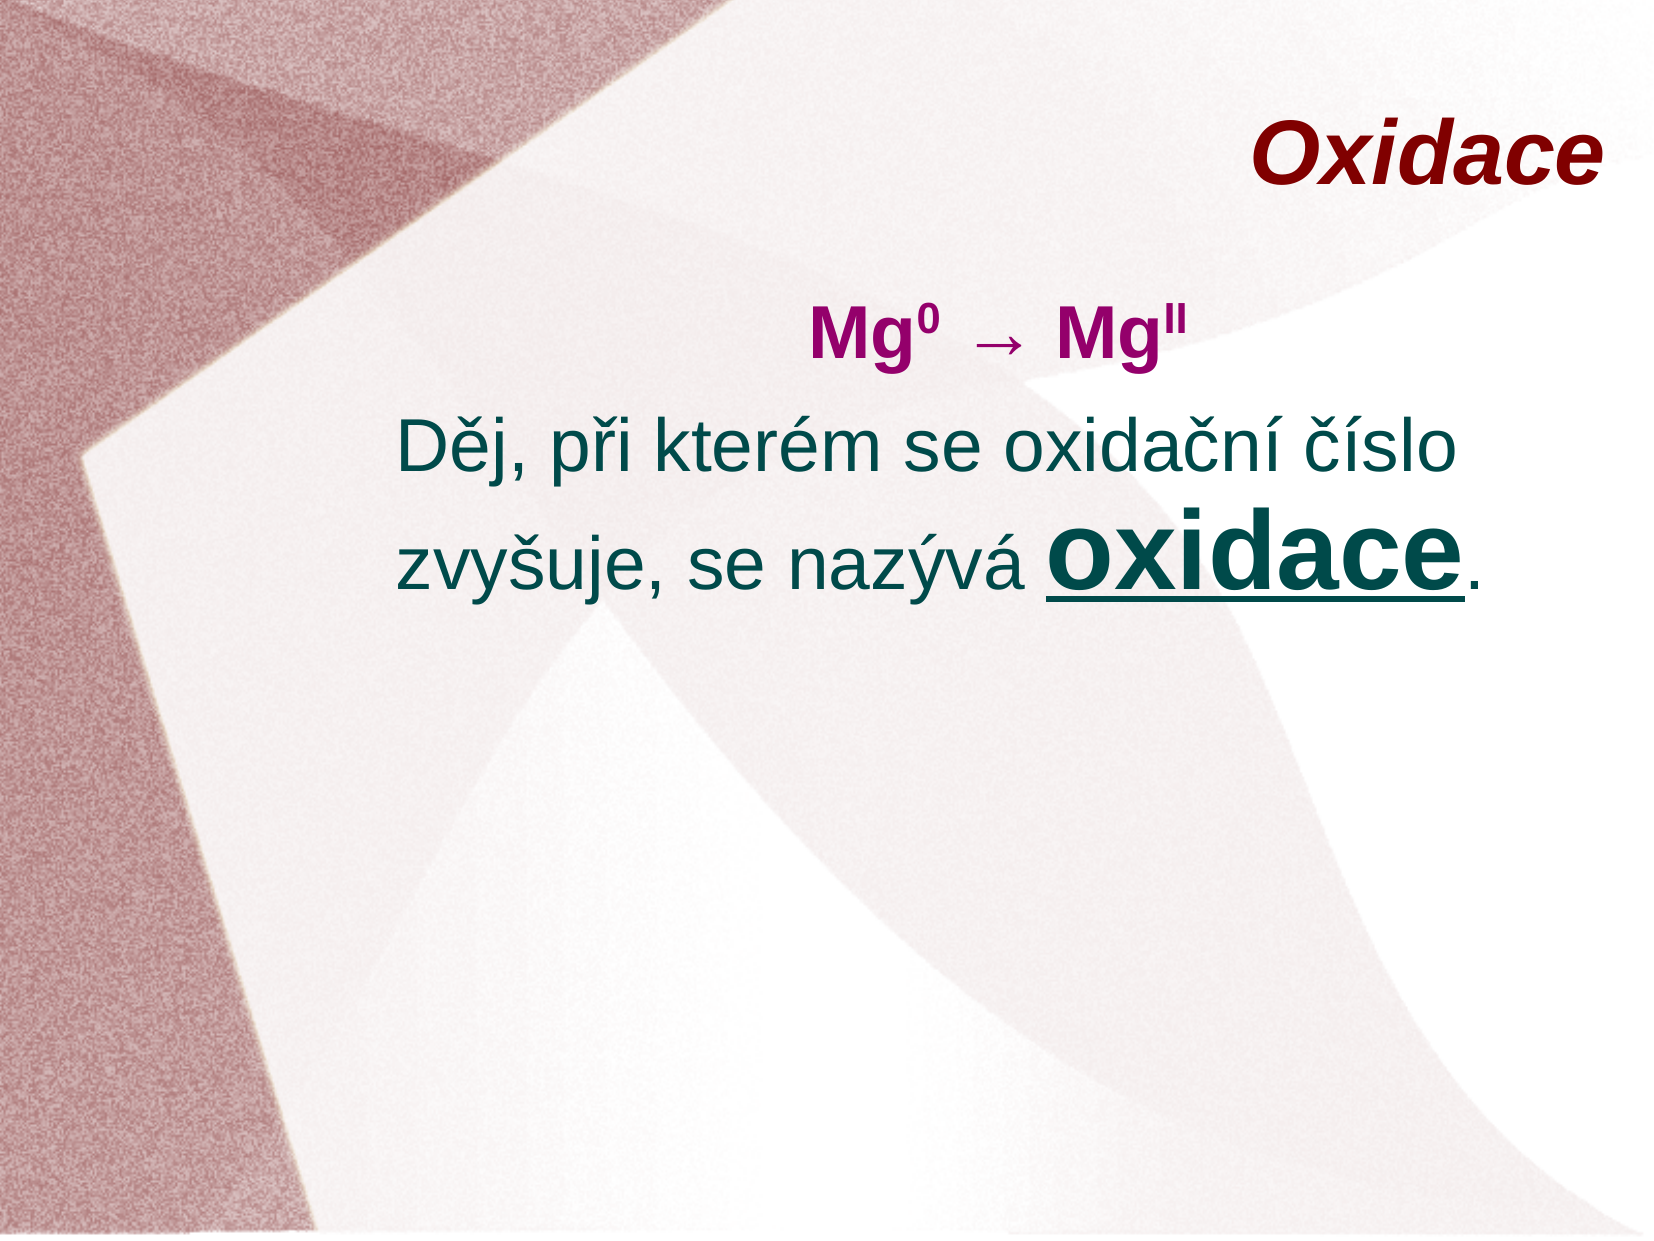

# Oxidace
Mg0 → MgII
Děj, při kterém se oxidační číslo zvyšuje, se nazývá oxidace.